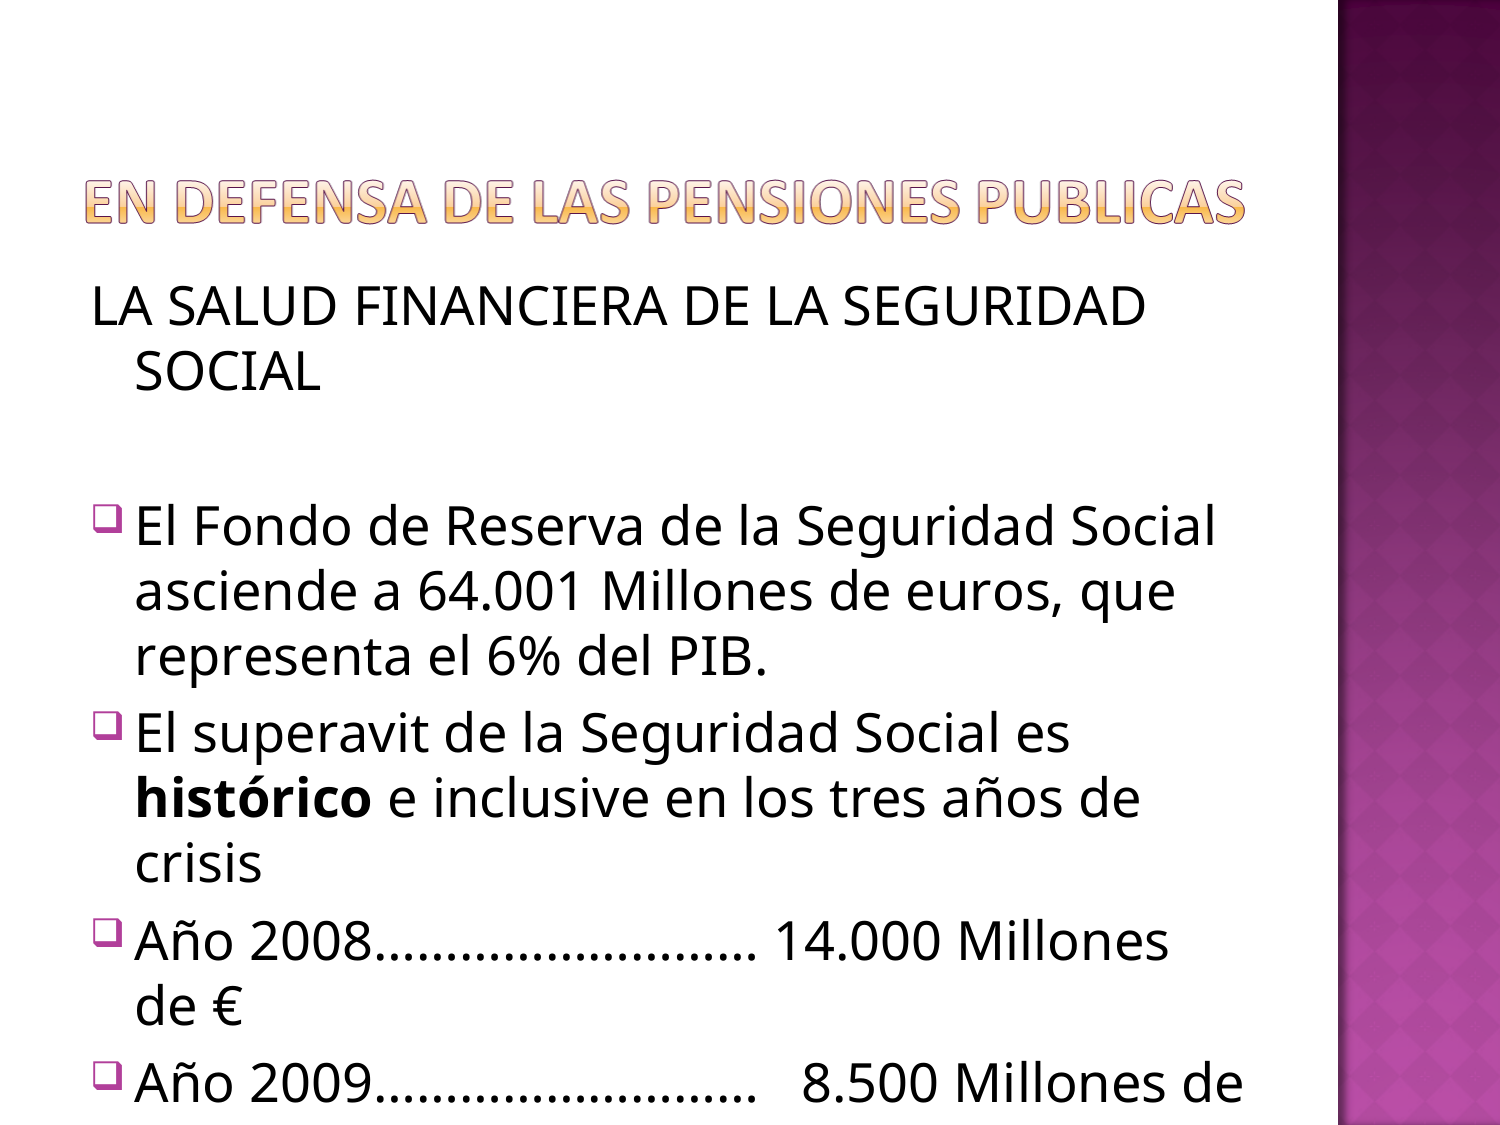

# LA SALUD FINANCIERA DE LA SEGURIDAD SOCIAL
El Fondo de Reserva de la Seguridad Social asciende a 64.001 Millones de euros, que representa el 6% del PIB.
El superavit de la Seguridad Social es histórico e inclusive en los tres años de crisis
Año 2008……………………… 14.000 Millones de €
Año 2009……………………… 8.500 Millones de €
Año 2010……………………… 2.700 Millones de €